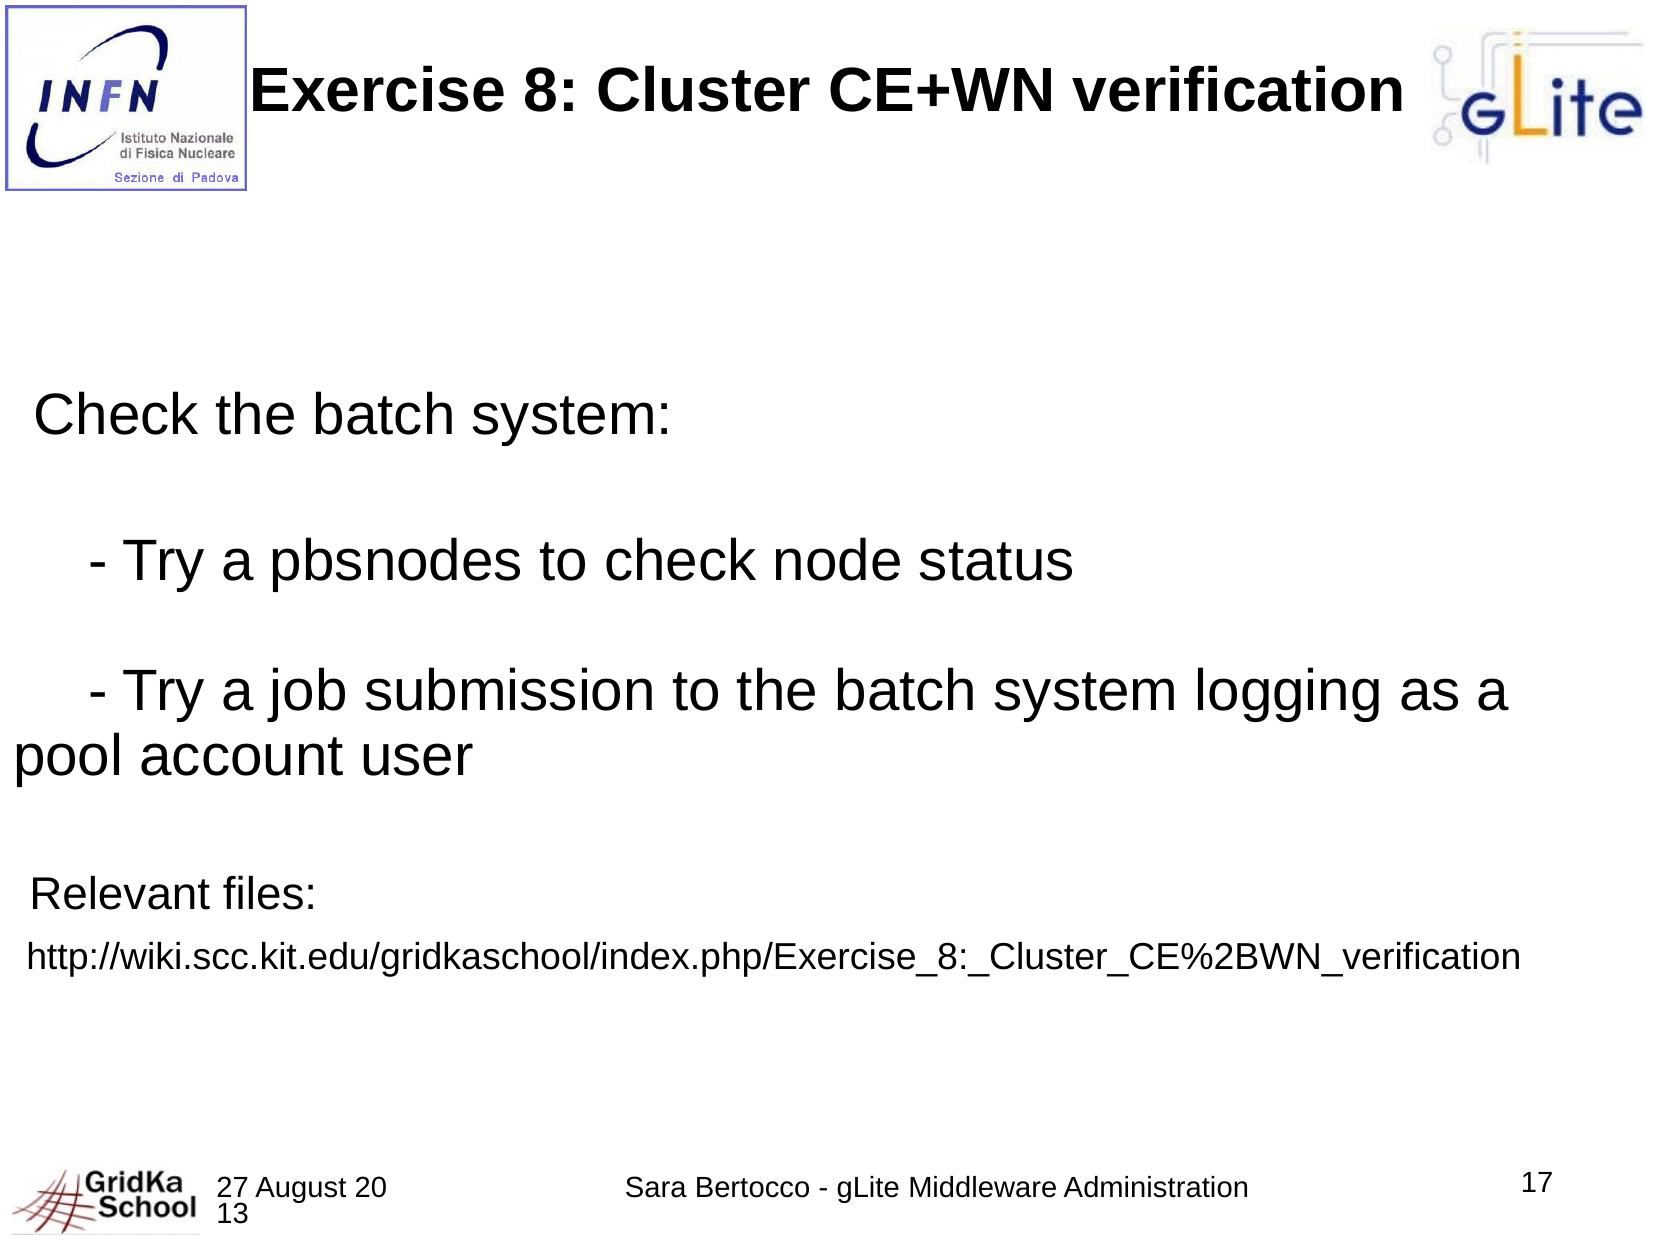

# Exercise 8: Cluster CE+WN verification
Check the batch system:
	- Try a pbsnodes to check node status
	- Try a job submission to the batch system logging as a pool account user
Relevant files:
http://wiki.scc.kit.edu/gridkaschool/index.php/Exercise_8:_Cluster_CE%2BWN_verification
17
27 August 2013
Sara Bertocco - gLite Middleware Administration